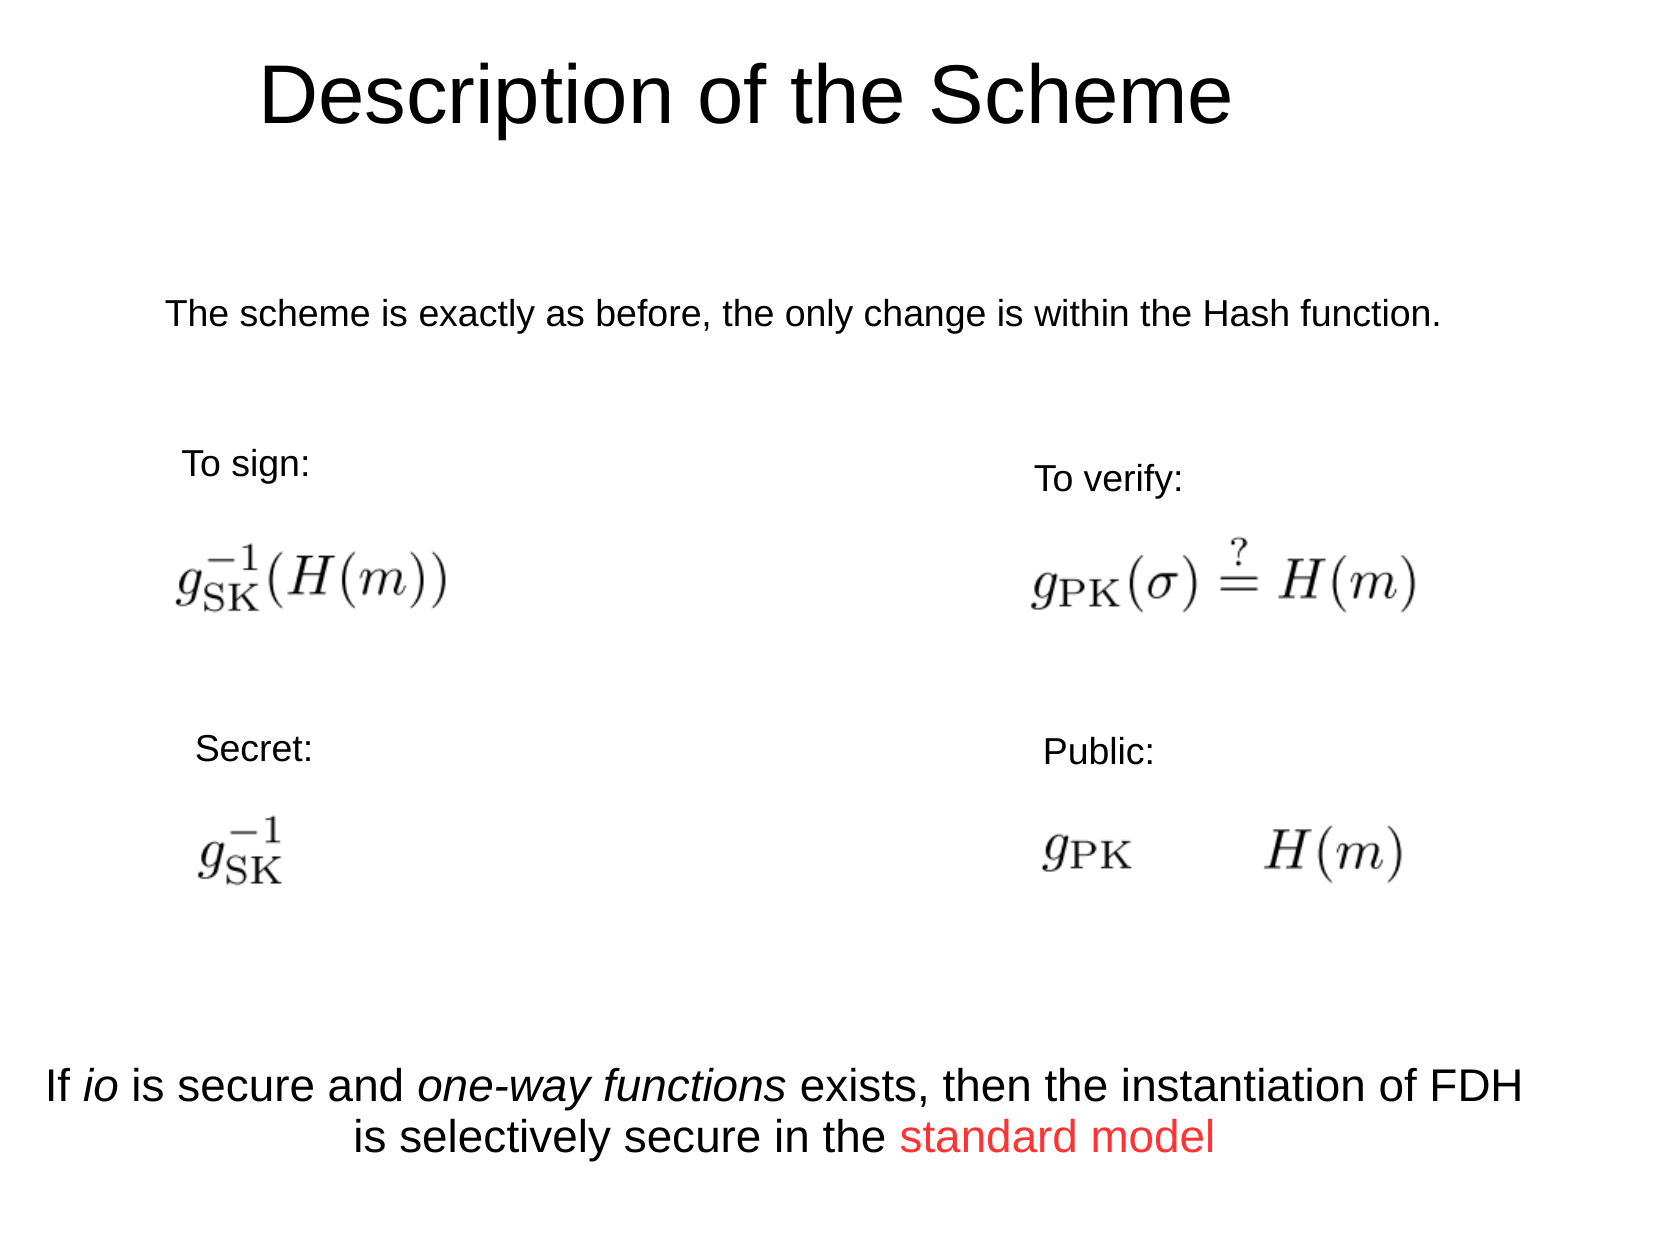

Description of the Scheme
The scheme is exactly as before, the only change is within the Hash function.
To sign:
To verify:
Secret:
Public:
If io is secure and one-way functions exists, then the instantiation of FDH
is selectively secure in the standard model